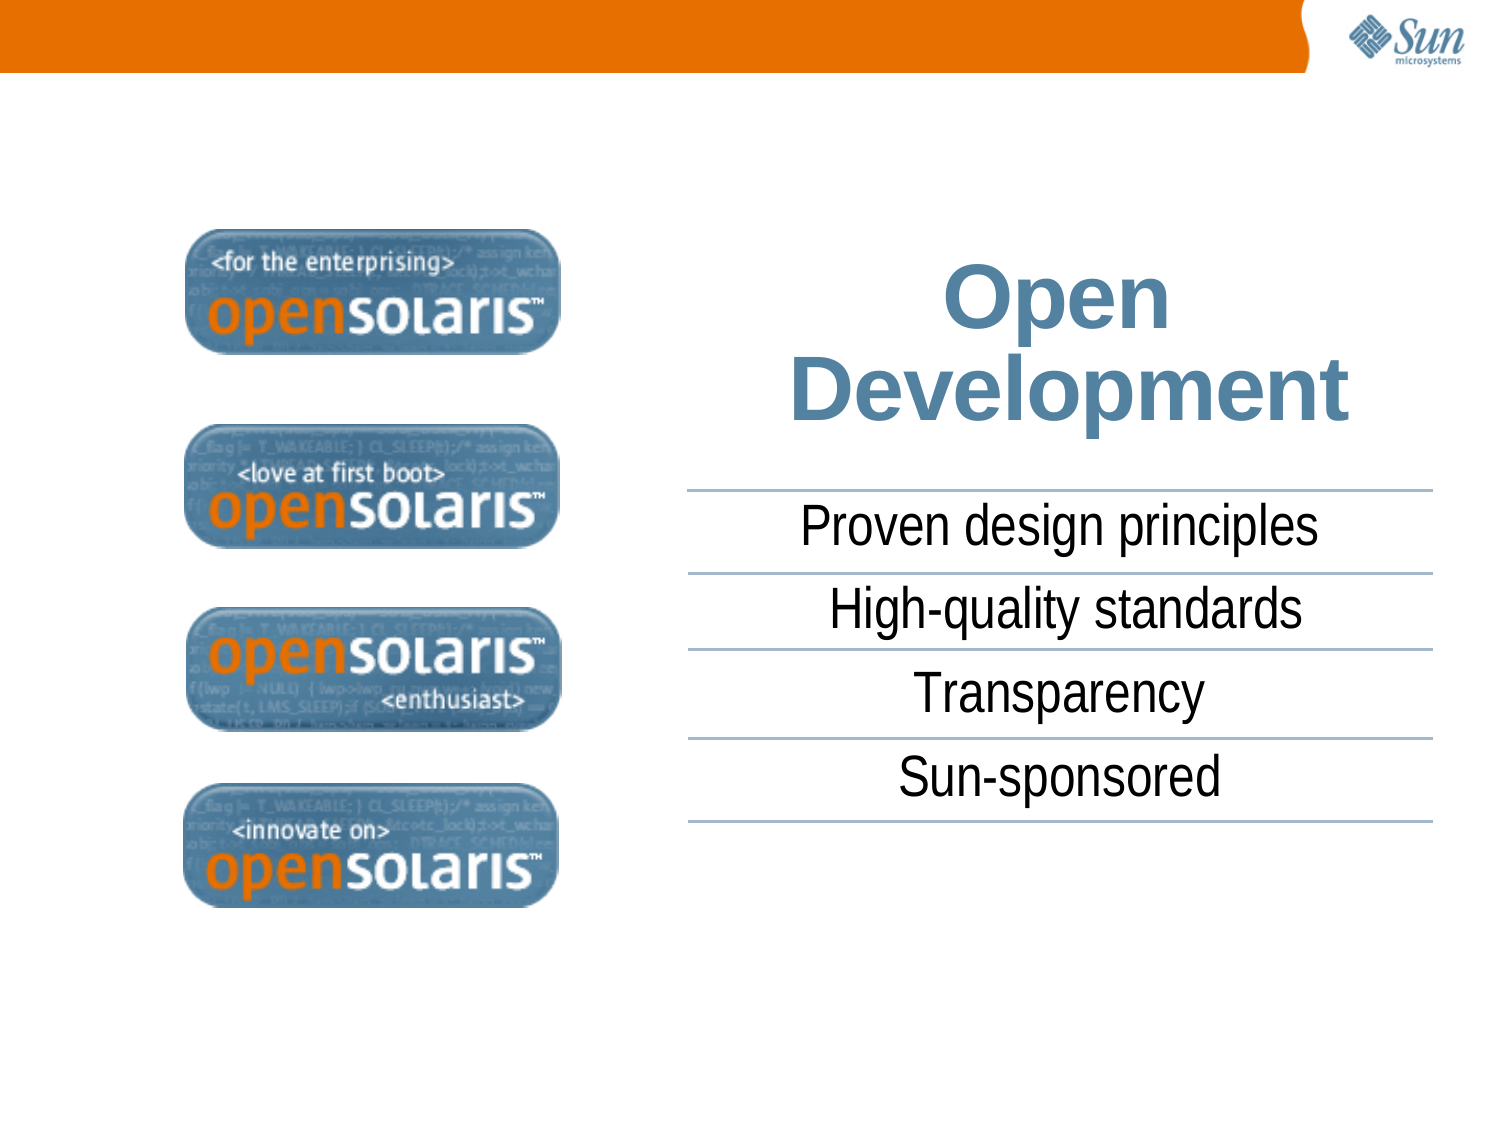

Open
Development
# Proven design principles
 High-quality standards
Transparency
Sun-sponsored